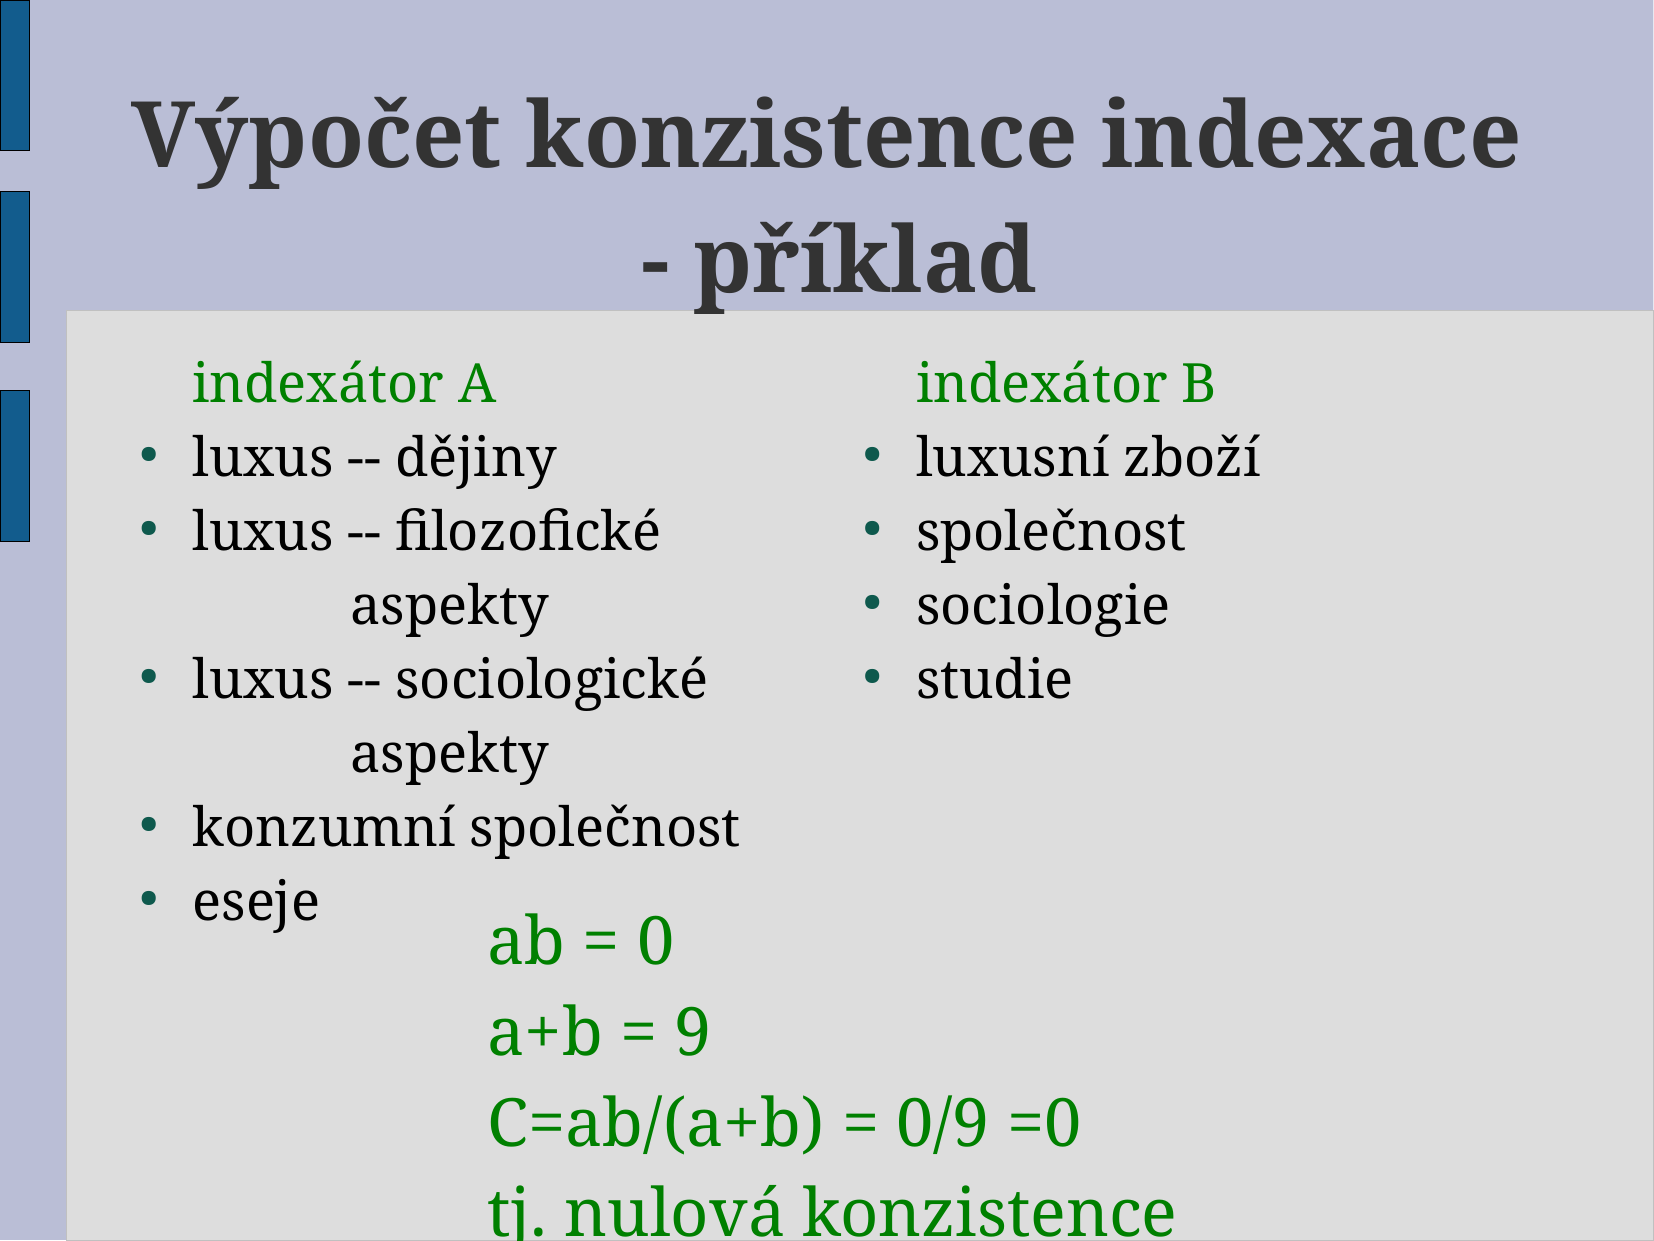

# Výpočet konzistence indexace - příklad
indexátor A
luxus -- dějiny
luxus -- filozofické 			 aspekty
luxus -- sociologické 		 aspekty
konzumní společnost
eseje
indexátor B
luxusní zboží
společnost
sociologie
studie
ab = 0
a+b = 9
C=ab/(a+b) = 0/9 =0
tj. nulová konzistence